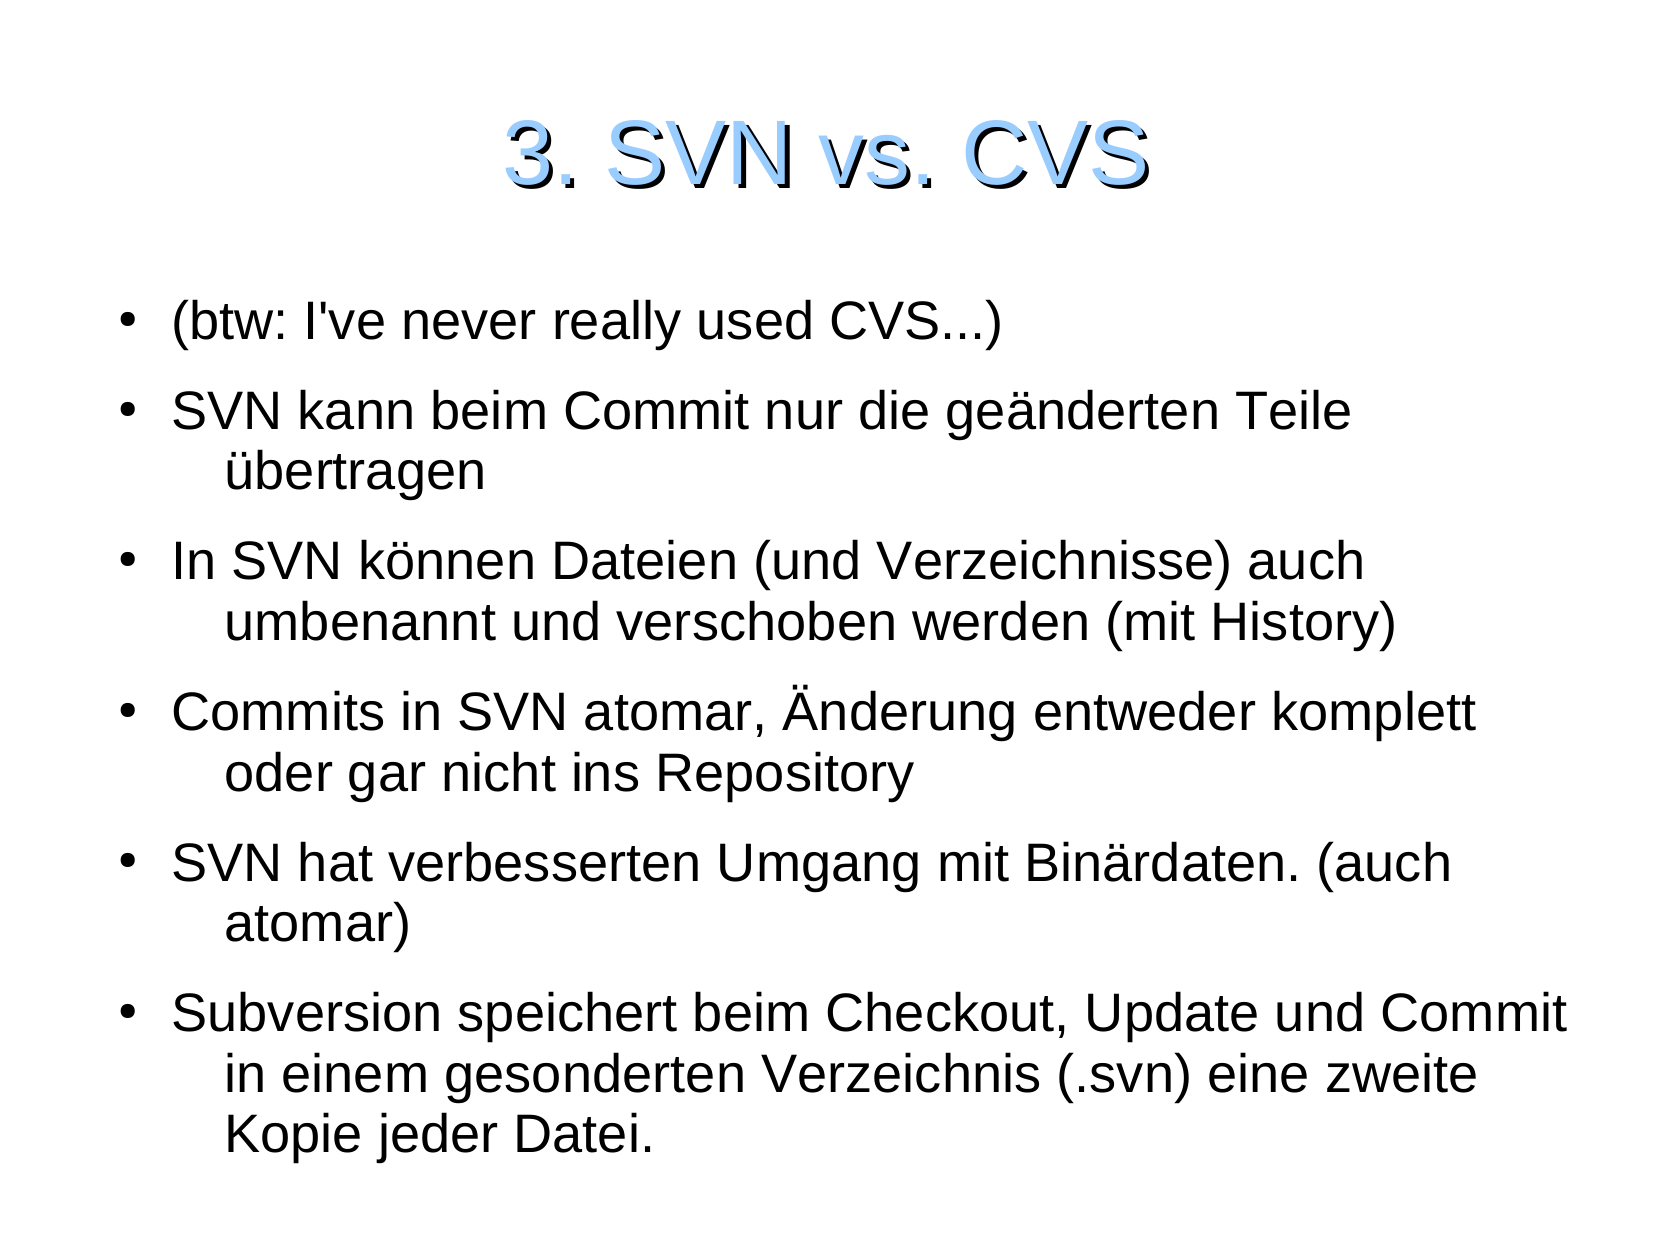

# 3. SVN vs. CVS
(btw: I've never really used CVS...)
SVN kann beim Commit nur die geänderten Teile übertragen
In SVN können Dateien (und Verzeichnisse) auch umbenannt und verschoben werden (mit History)
Commits in SVN atomar, Änderung entweder komplett oder gar nicht ins Repository
SVN hat verbesserten Umgang mit Binärdaten. (auch atomar)
Subversion speichert beim Checkout, Update und Commit in einem gesonderten Verzeichnis (.svn) eine zweite Kopie jeder Datei.